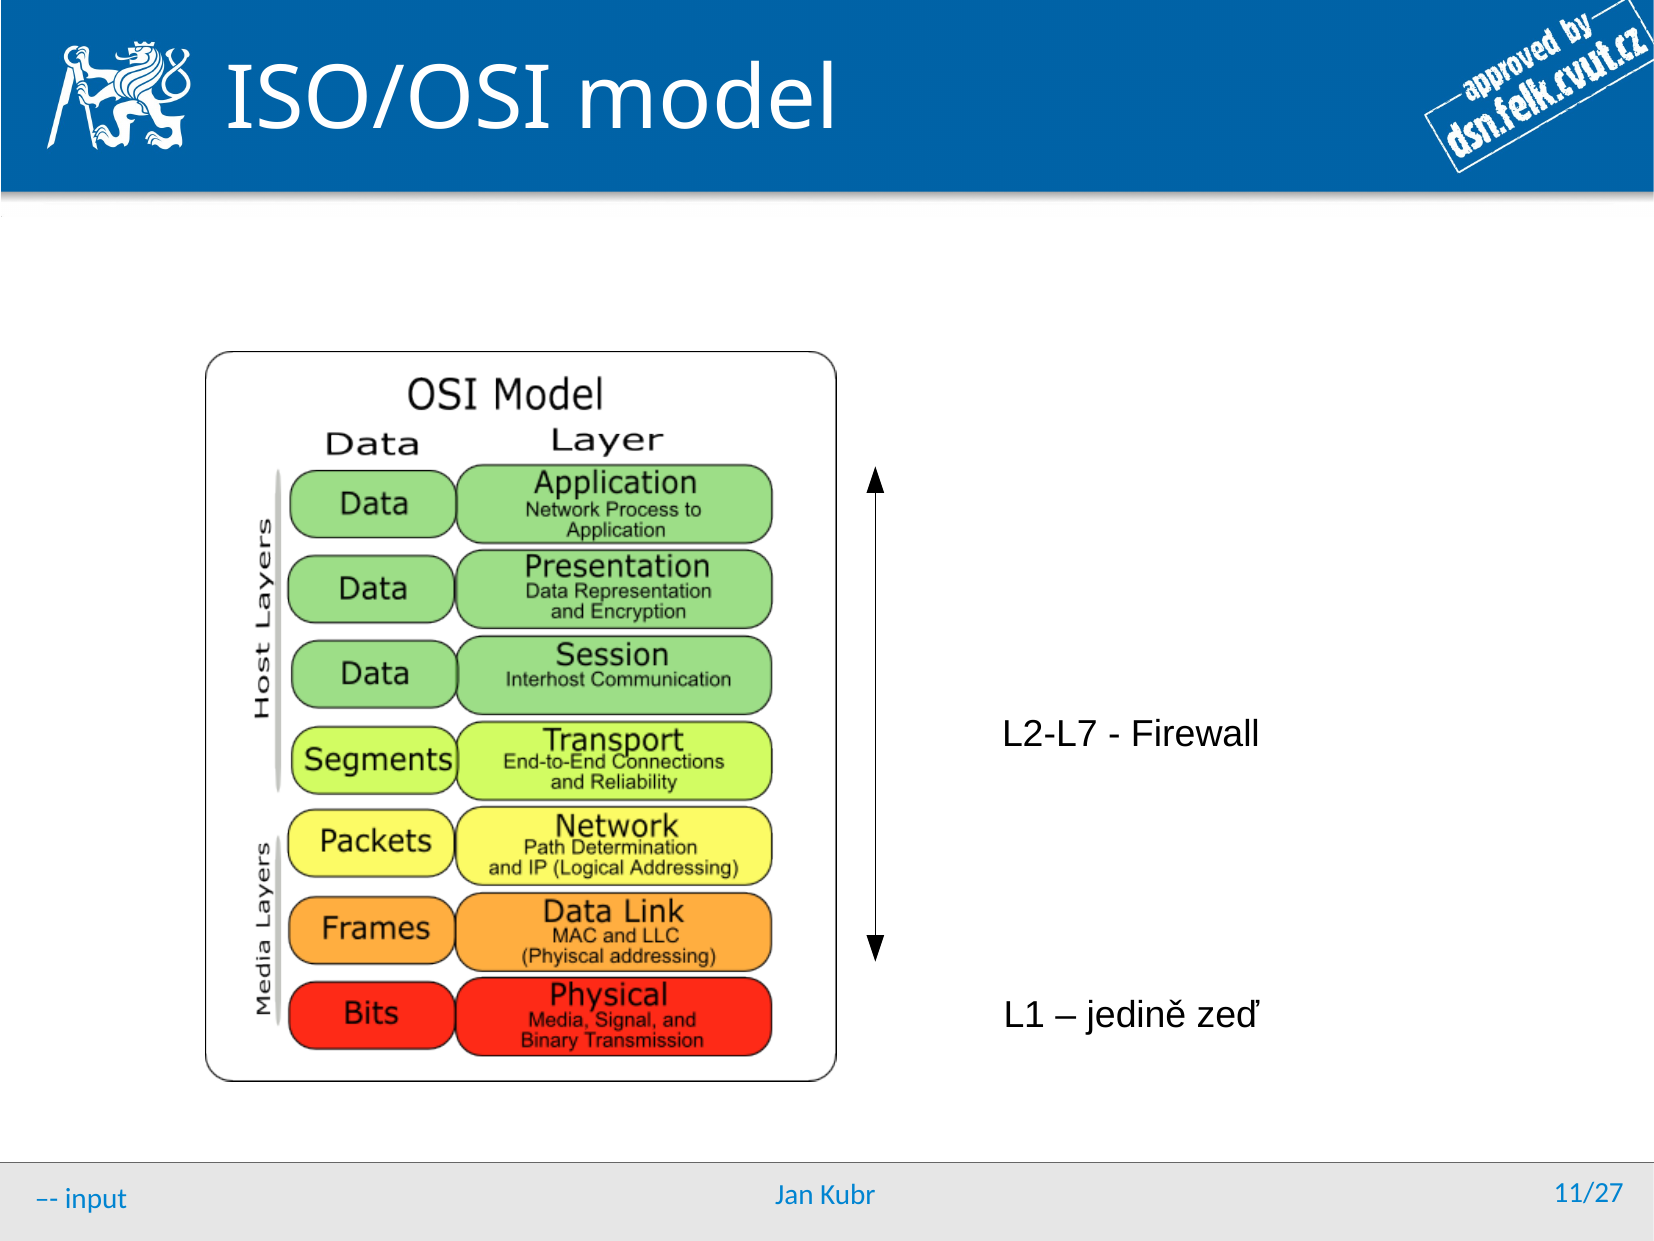

# ISO/OSI model
L2-L7 - Firewall
L1 – jedině zeď
11
Jan Kubr
02/2006